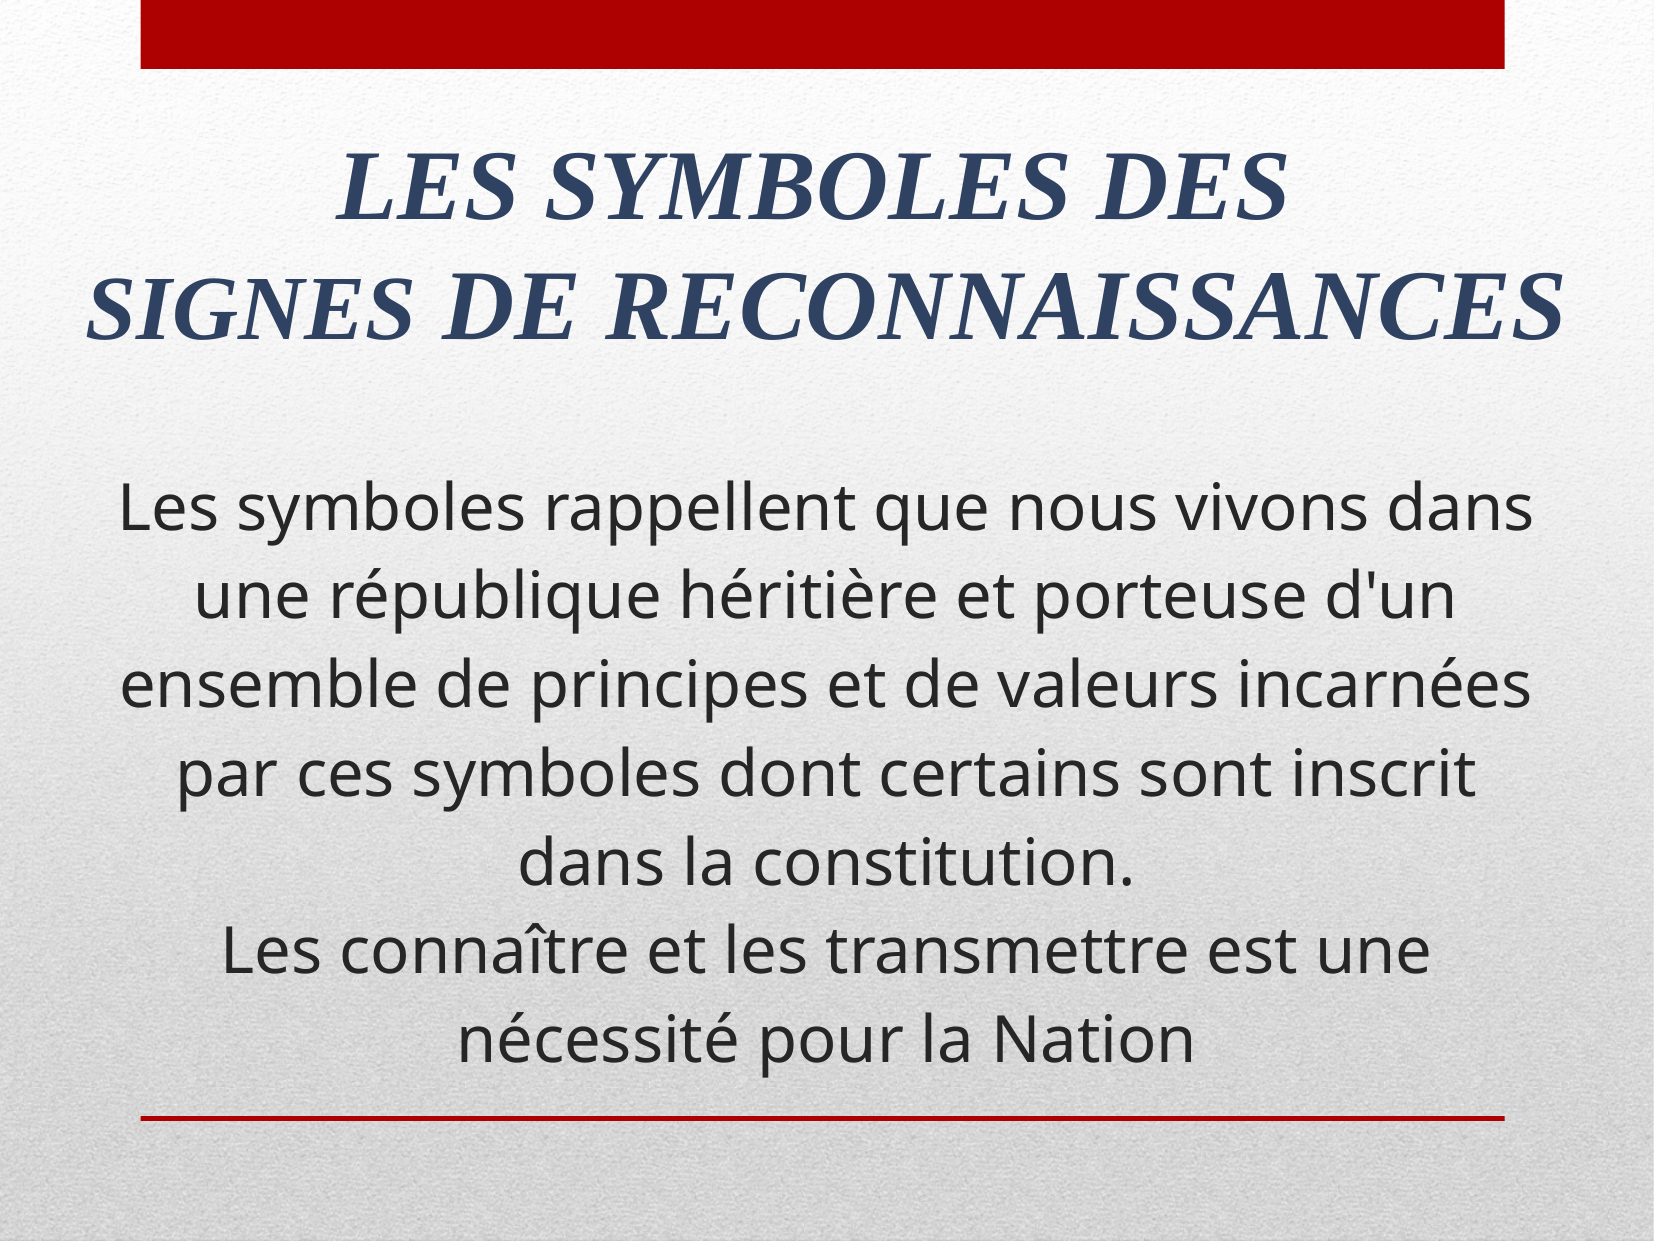

Les symboles des
signes de reconnaissances
# Les symboles rappellent que nous vivons dans une république héritière et porteuse d'un ensemble de principes et de valeurs incarnées par ces symboles dont certains sont inscrit dans la constitution.
Les connaître et les transmettre est une nécessité pour la Nation